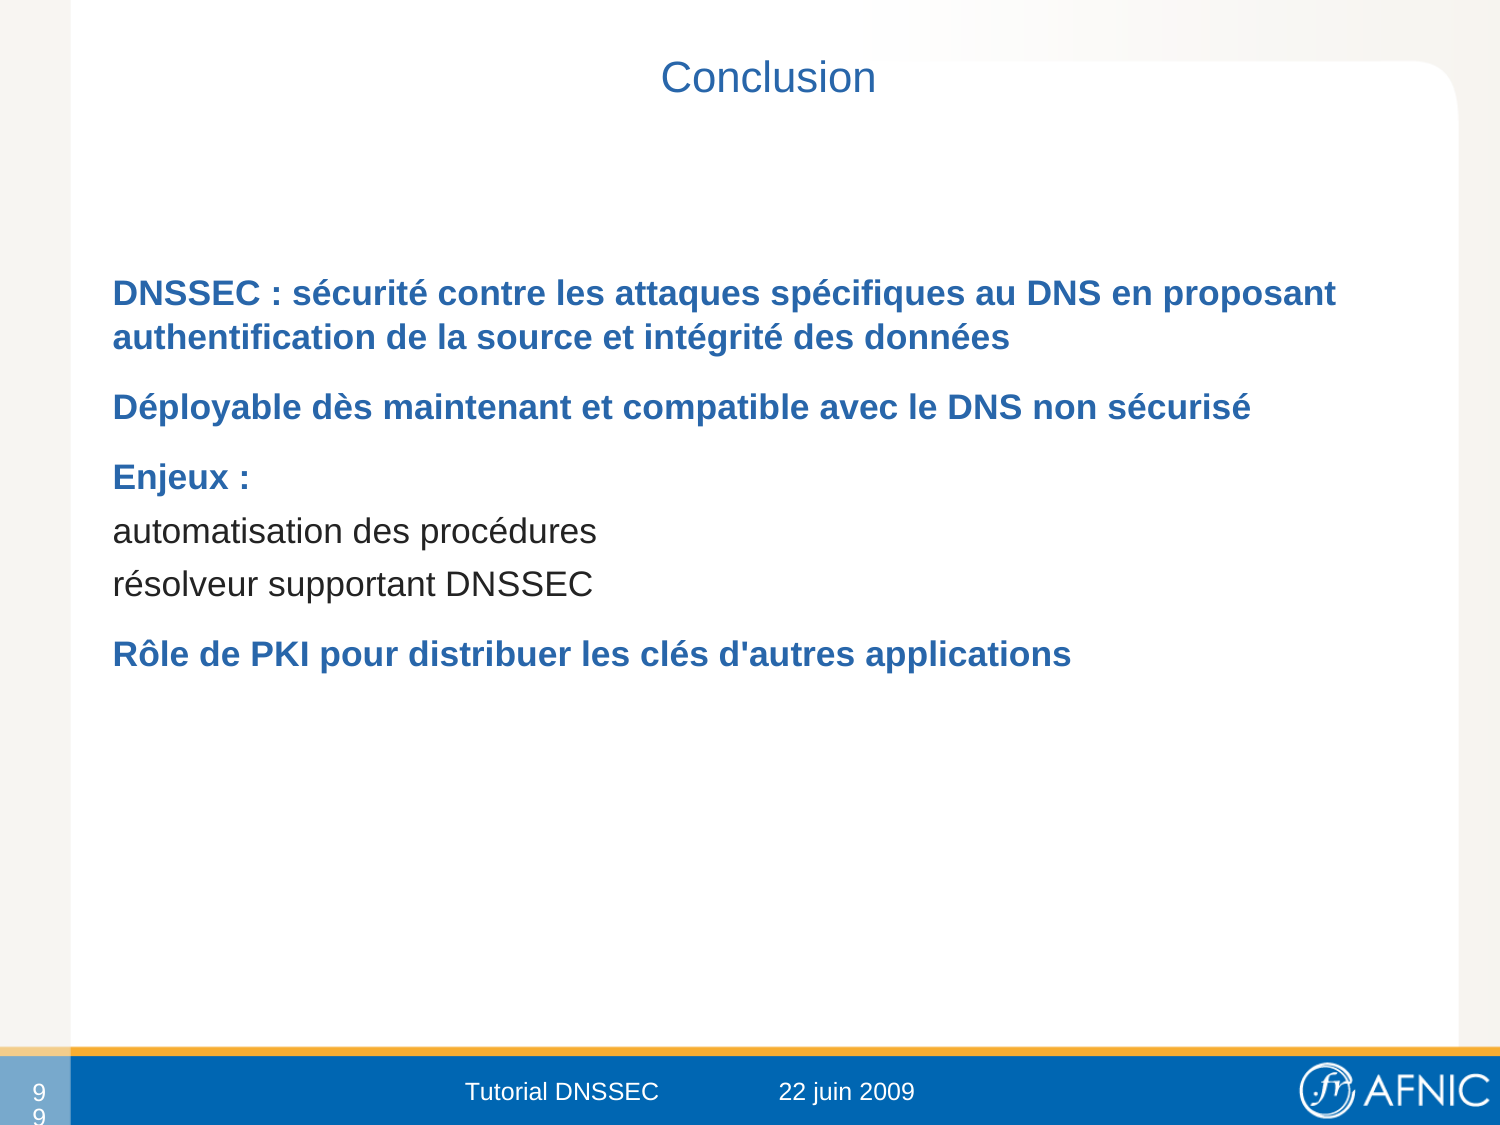

# Conclusion
DNSSEC : sécurité contre les attaques spécifiques au DNS en proposant authentification de la source et intégrité des données
Déployable dès maintenant et compatible avec le DNS non sécurisé
Enjeux :
automatisation des procédures
résolveur supportant DNSSEC
Rôle de PKI pour distribuer les clés d'autres applications